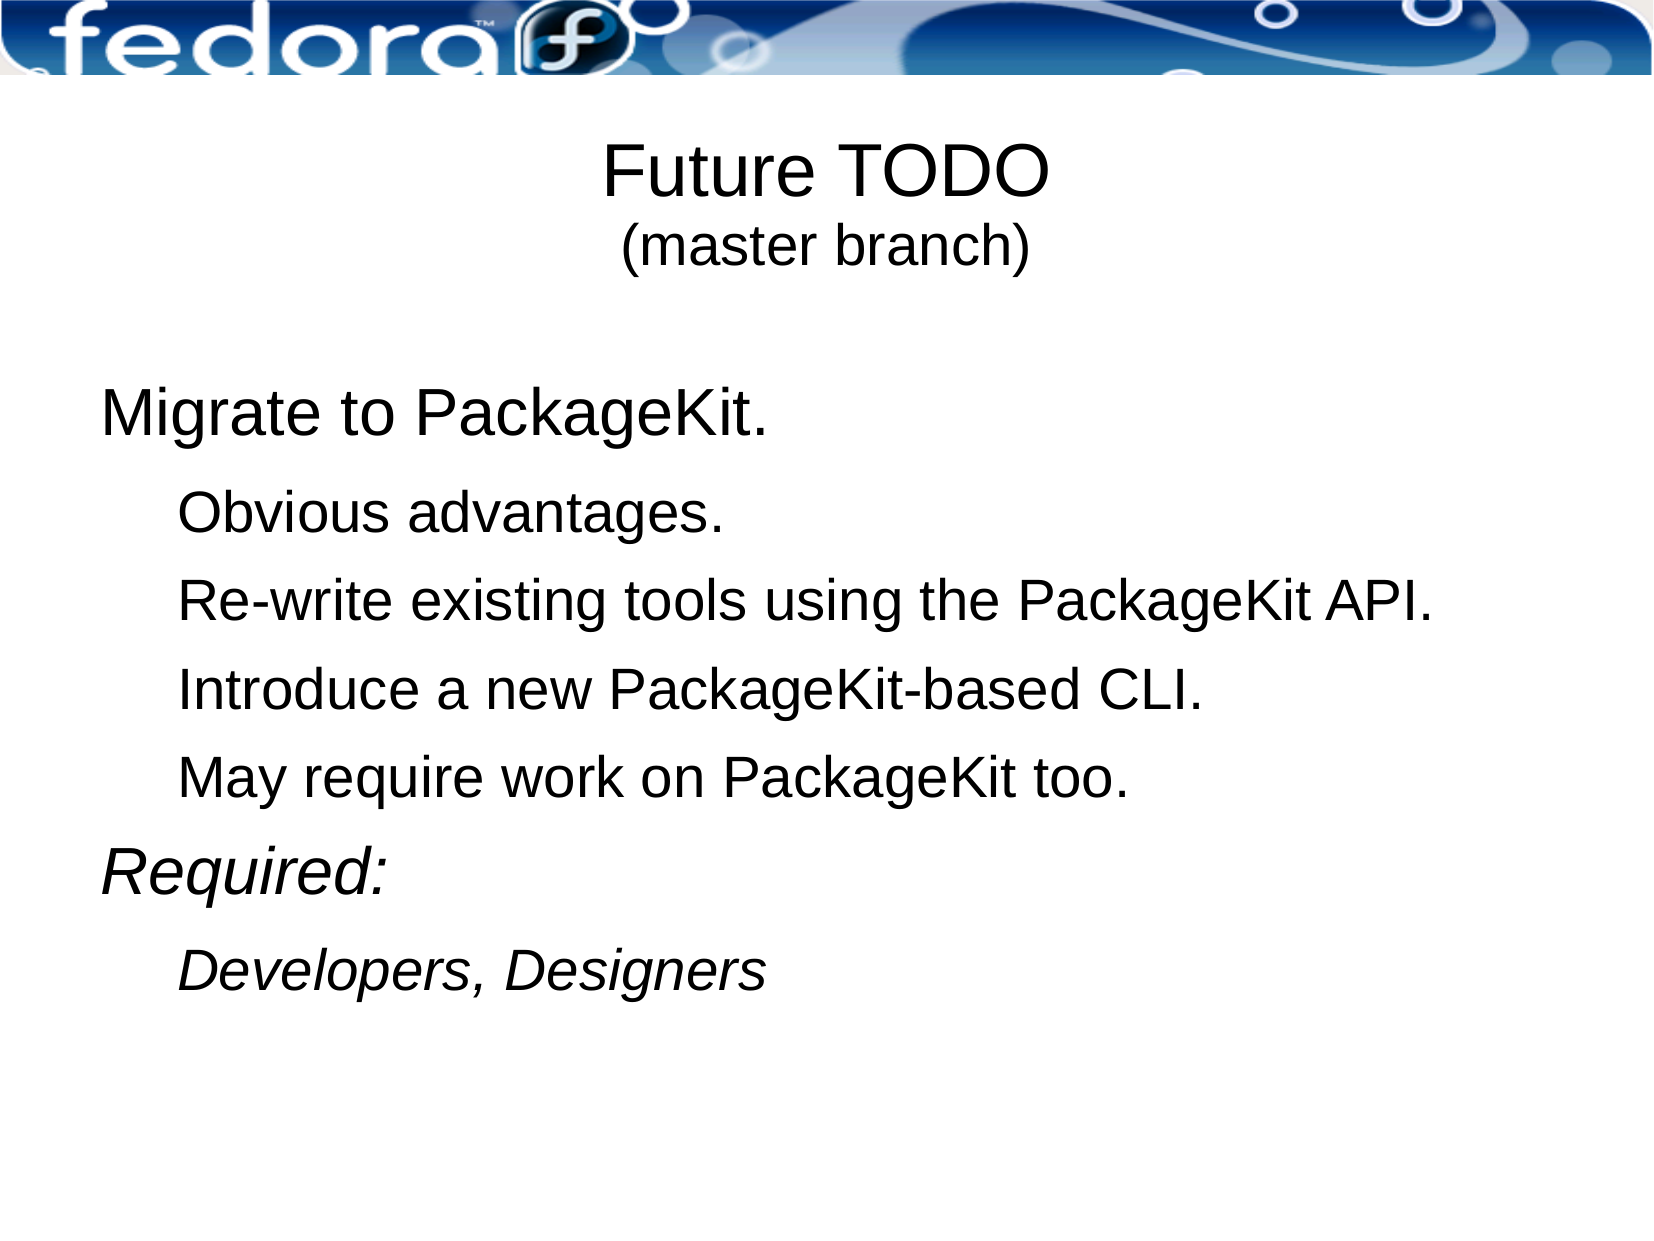

# Future TODO (master branch)
Migrate to PackageKit.
Obvious advantages.
Re-write existing tools using the PackageKit API.
Introduce a new PackageKit-based CLI.
May require work on PackageKit too.
Required:
Developers, Designers